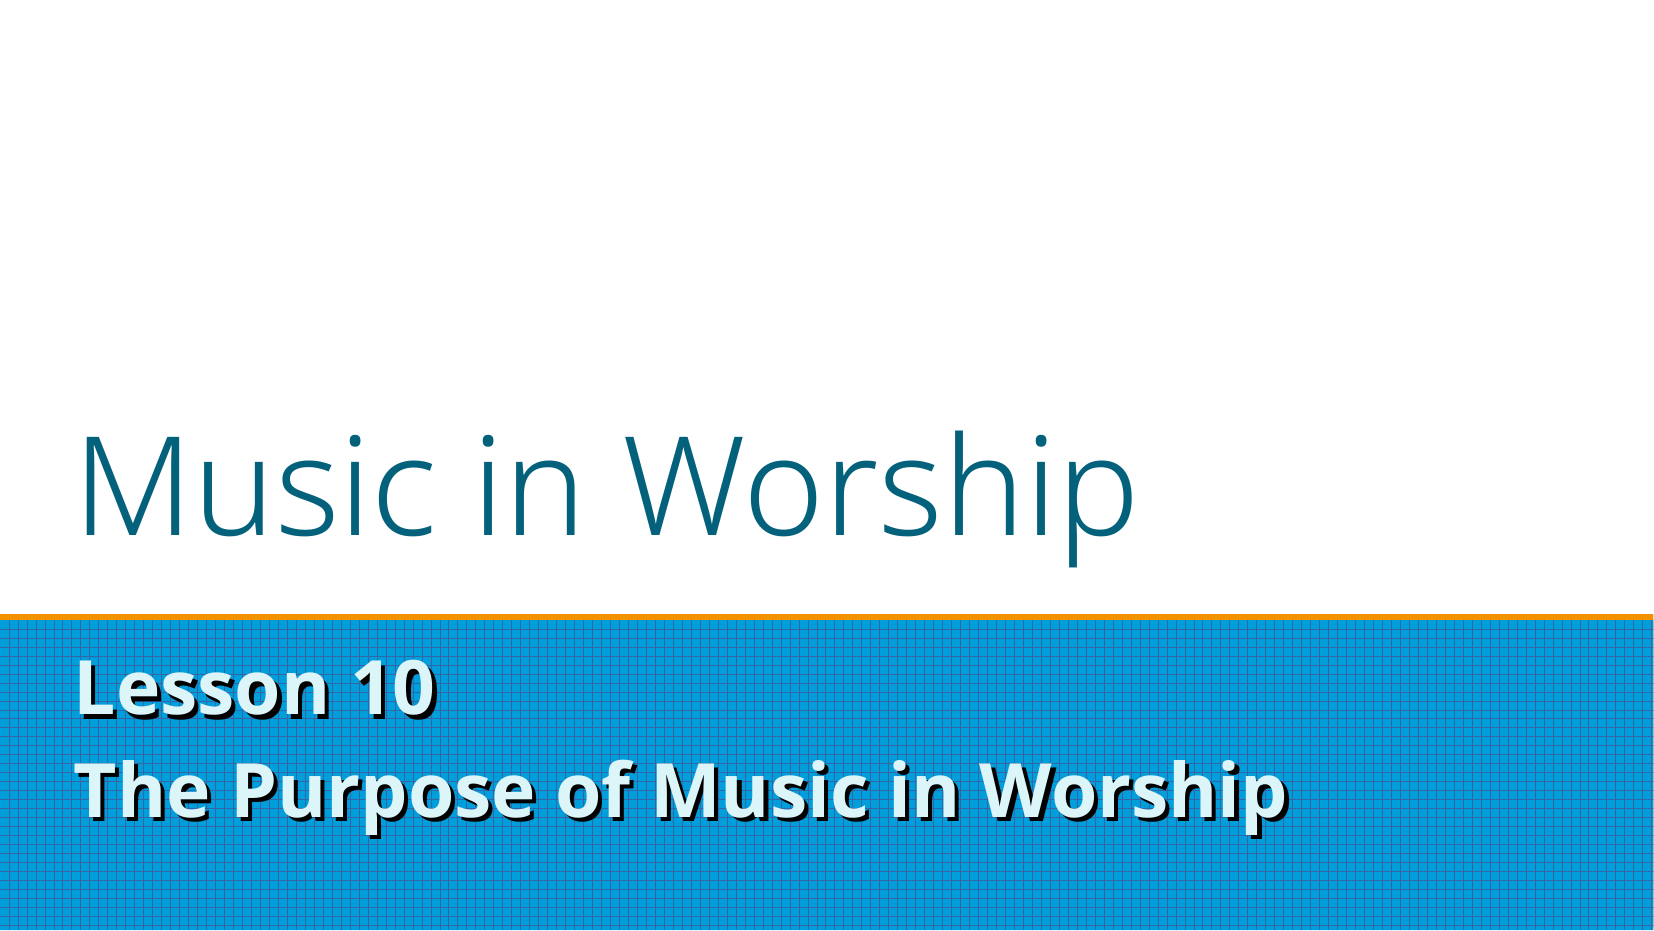

# Music in Worship
Lesson 10
The Purpose of Music in Worship